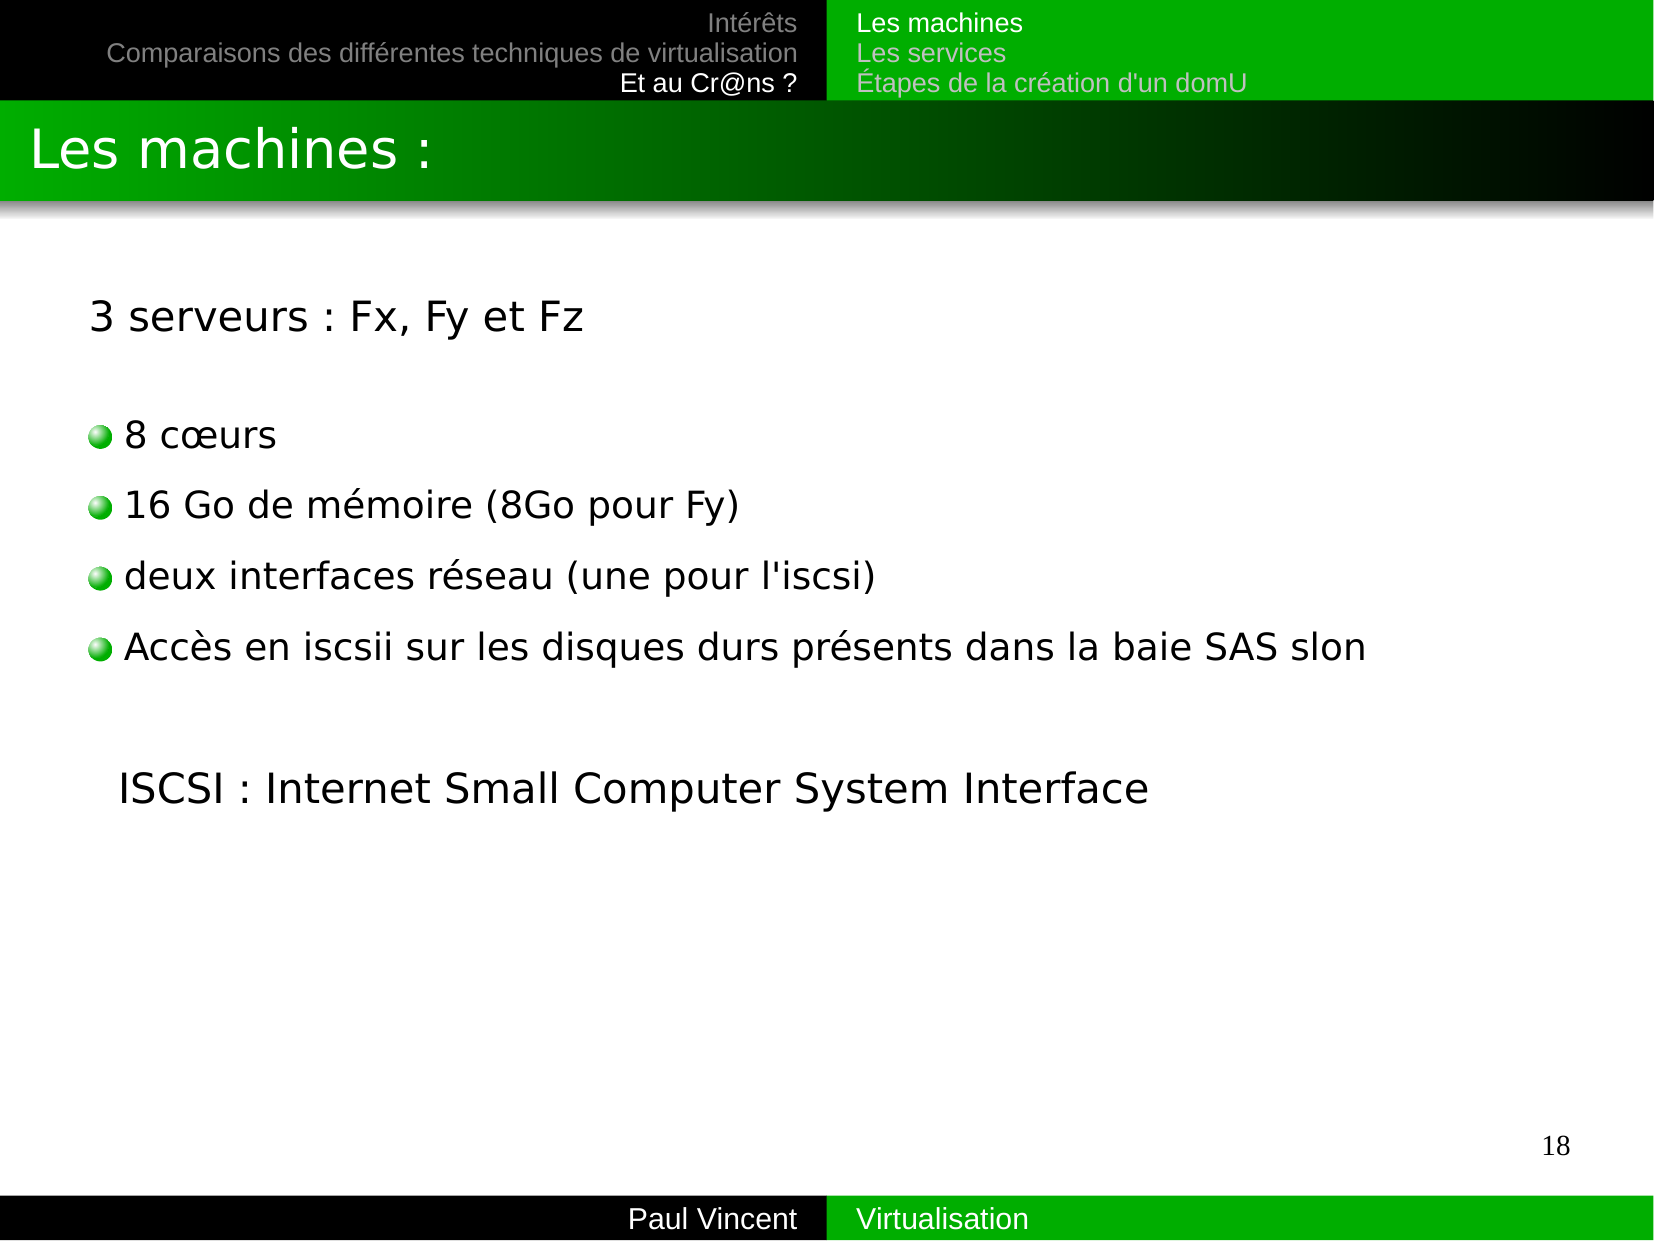

Intérêts
Comparaisons des différentes techniques de virtualisation
Et au Cr@ns ?
Les machines
Les services
Étapes de la création d'un domU
Les machines :
3 serveurs : Fx, Fy et Fz
8 cœurs
16 Go de mémoire (8Go pour Fy)
deux interfaces réseau (une pour l'iscsi)
Accès en iscsii sur les disques durs présents dans la baie SAS slon
ISCSI : Internet Small Computer System Interface
18
Paul Vincent
Virtualisation